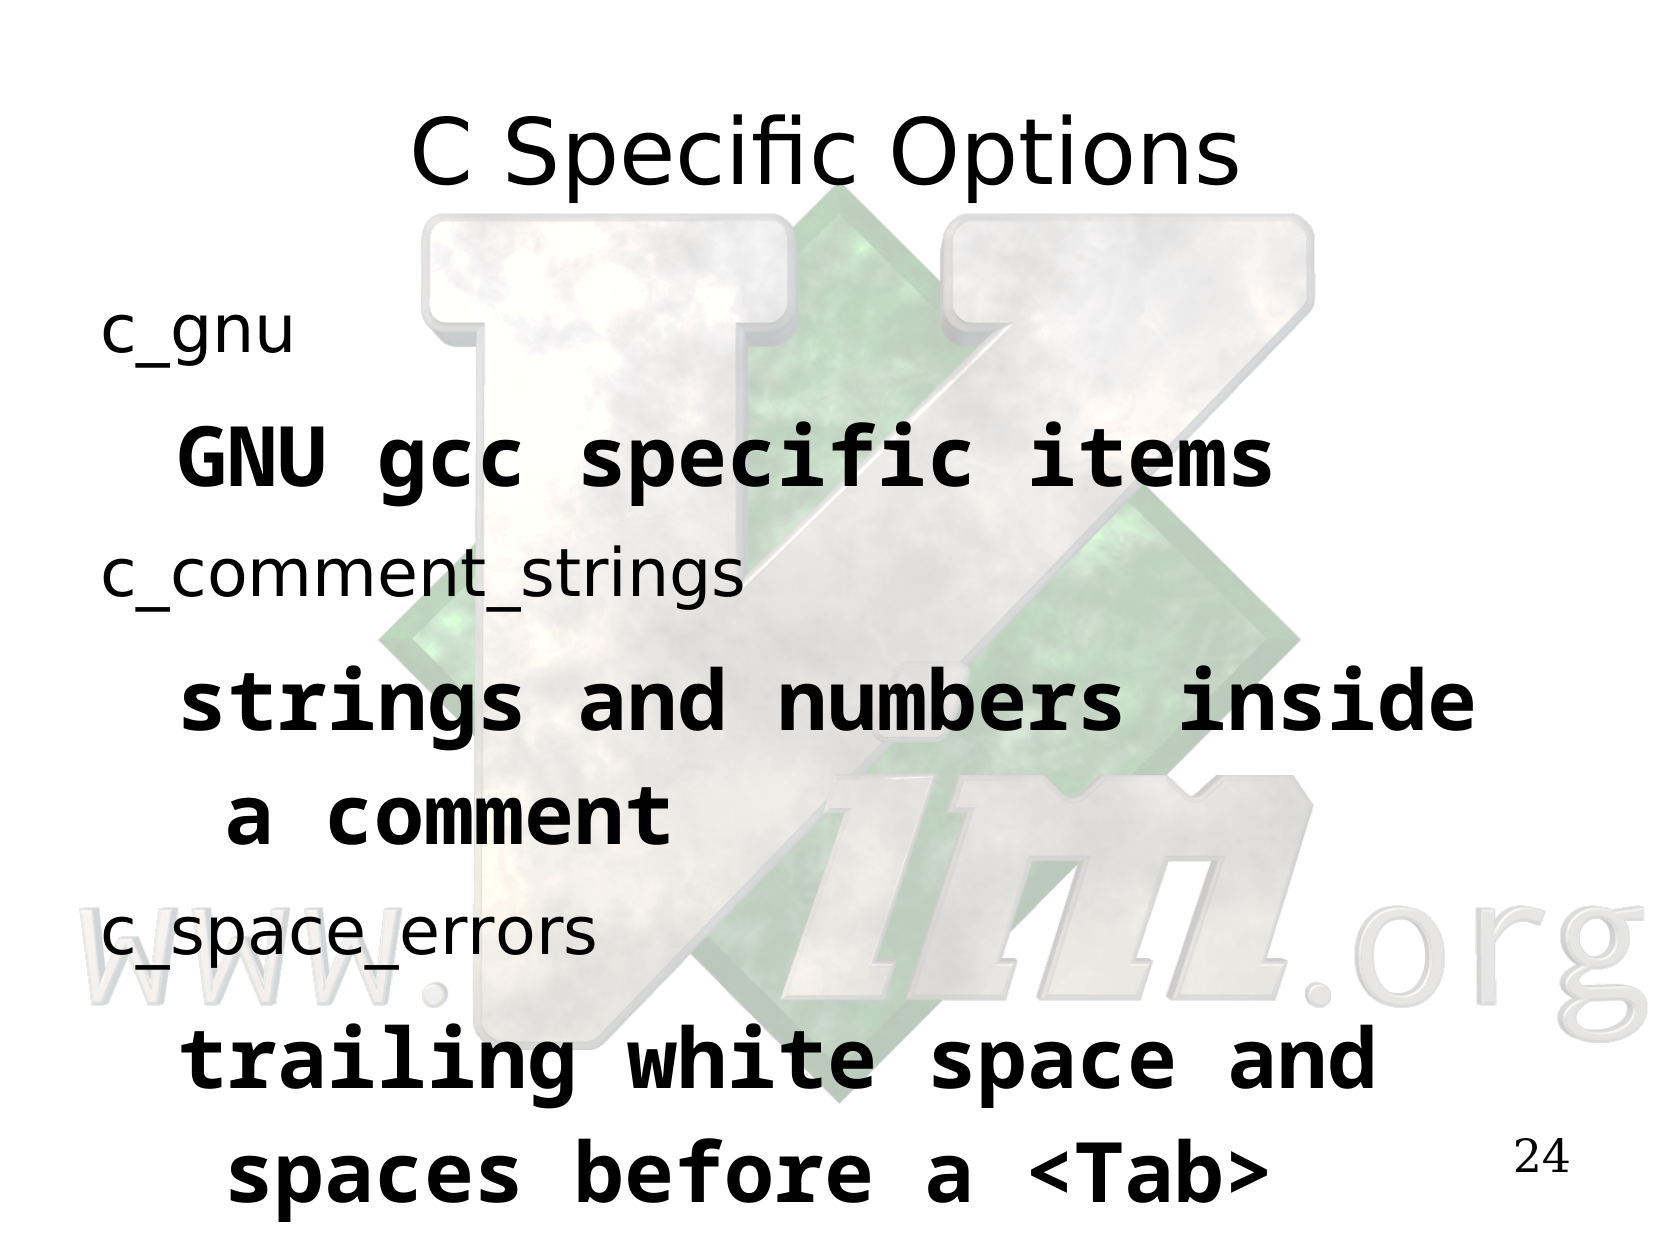

# C Specific Options
c_gnu
GNU gcc specific items
c_comment_strings
strings and numbers inside a comment
c_space_errors
trailing white space and spaces before a <Tab>
24